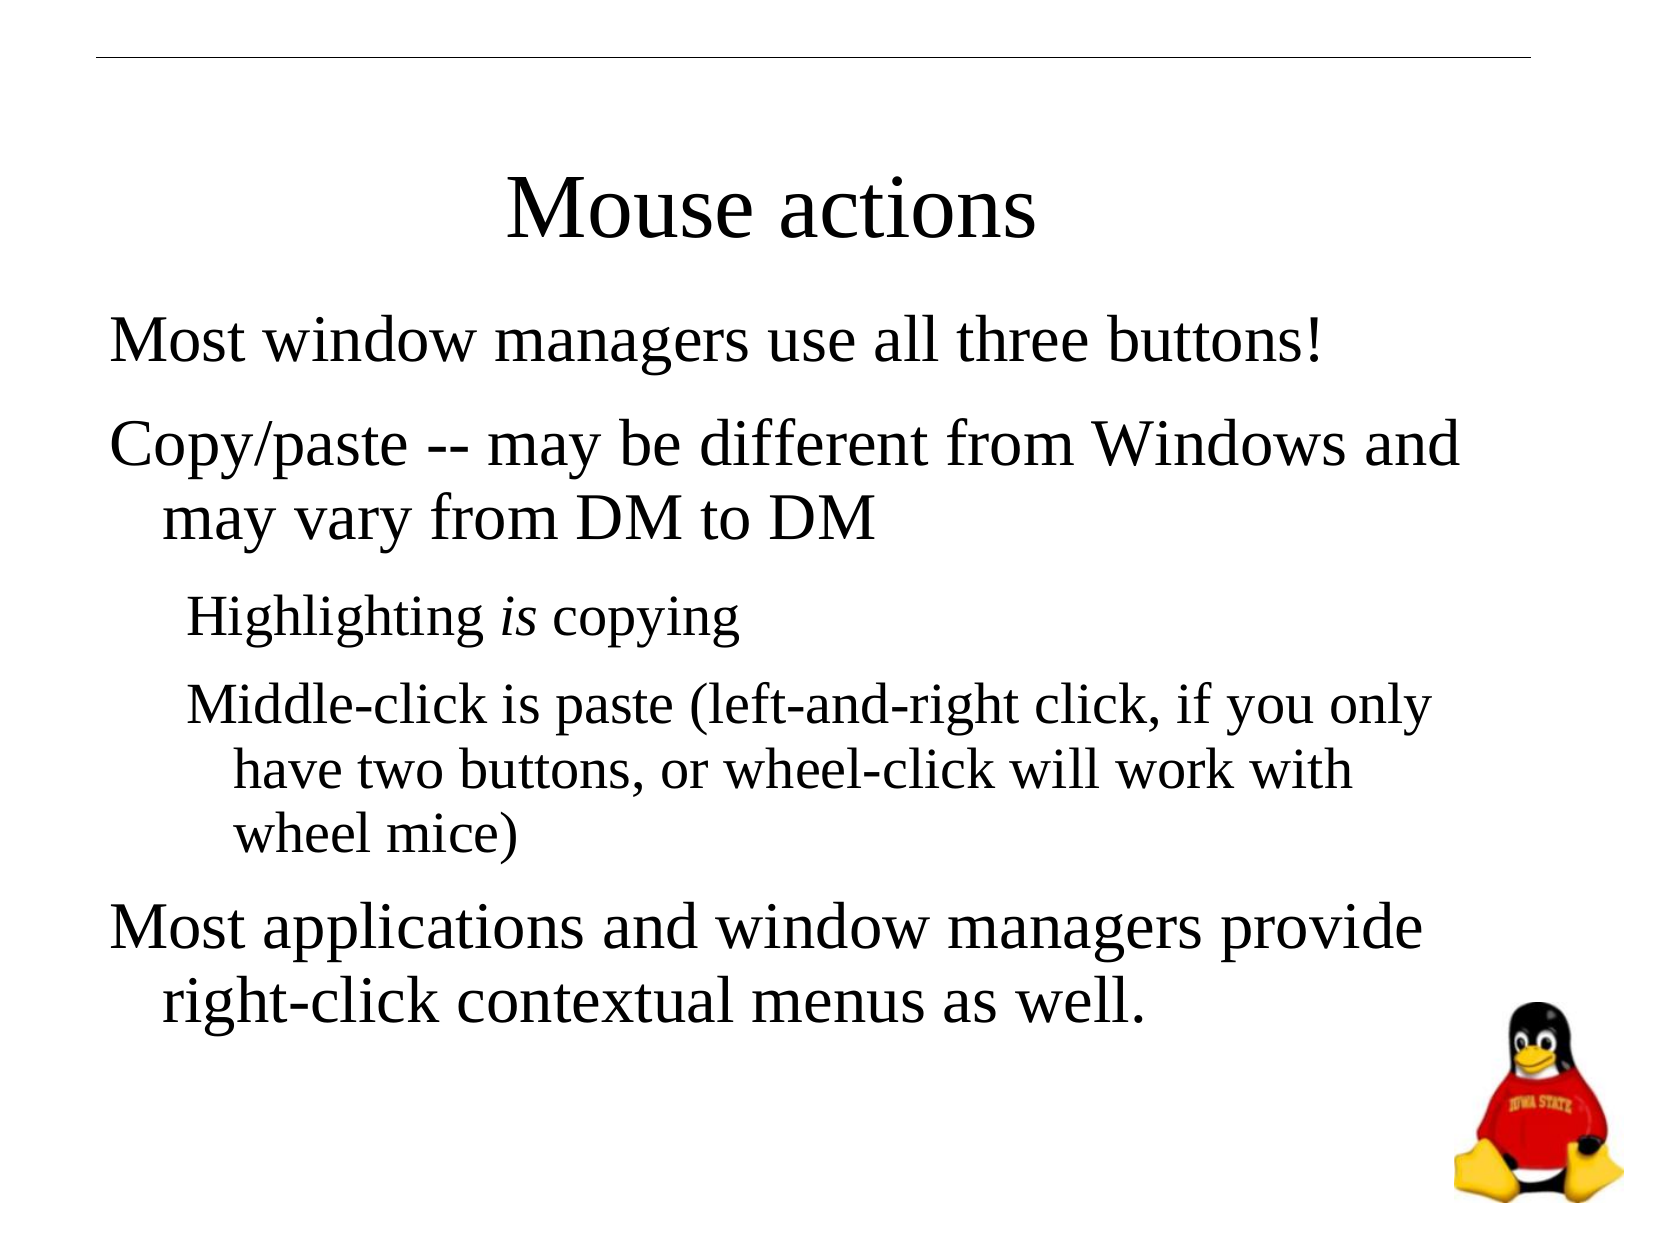

# Mouse actions
Most window managers use all three buttons!
Copy/paste -- may be different from Windows and may vary from DM to DM
Highlighting is copying
Middle-click is paste (left-and-right click, if you only have two buttons, or wheel-click will work with wheel mice)
Most applications and window managers provide right-click contextual menus as well.